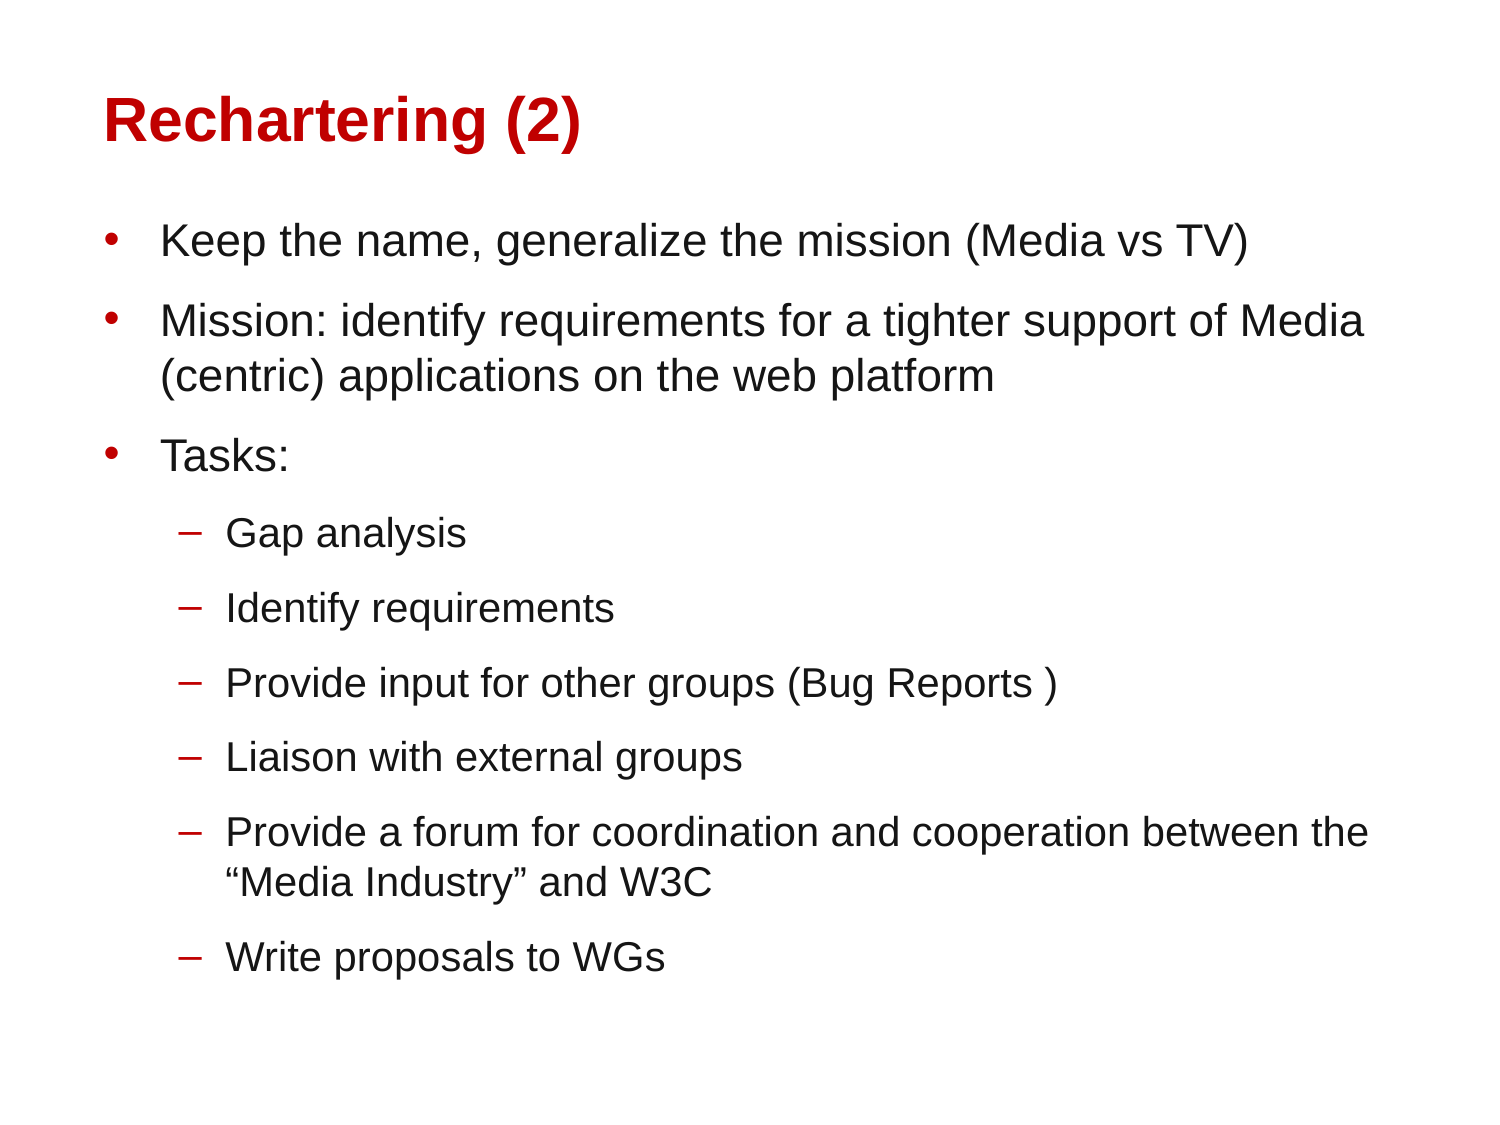

# Rechartering (2)
Keep the name, generalize the mission (Media vs TV)
Mission: identify requirements for a tighter support of Media (centric) applications on the web platform
Tasks:
Gap analysis
Identify requirements
Provide input for other groups (Bug Reports )
Liaison with external groups
Provide a forum for coordination and cooperation between the “Media Industry” and W3C
Write proposals to WGs